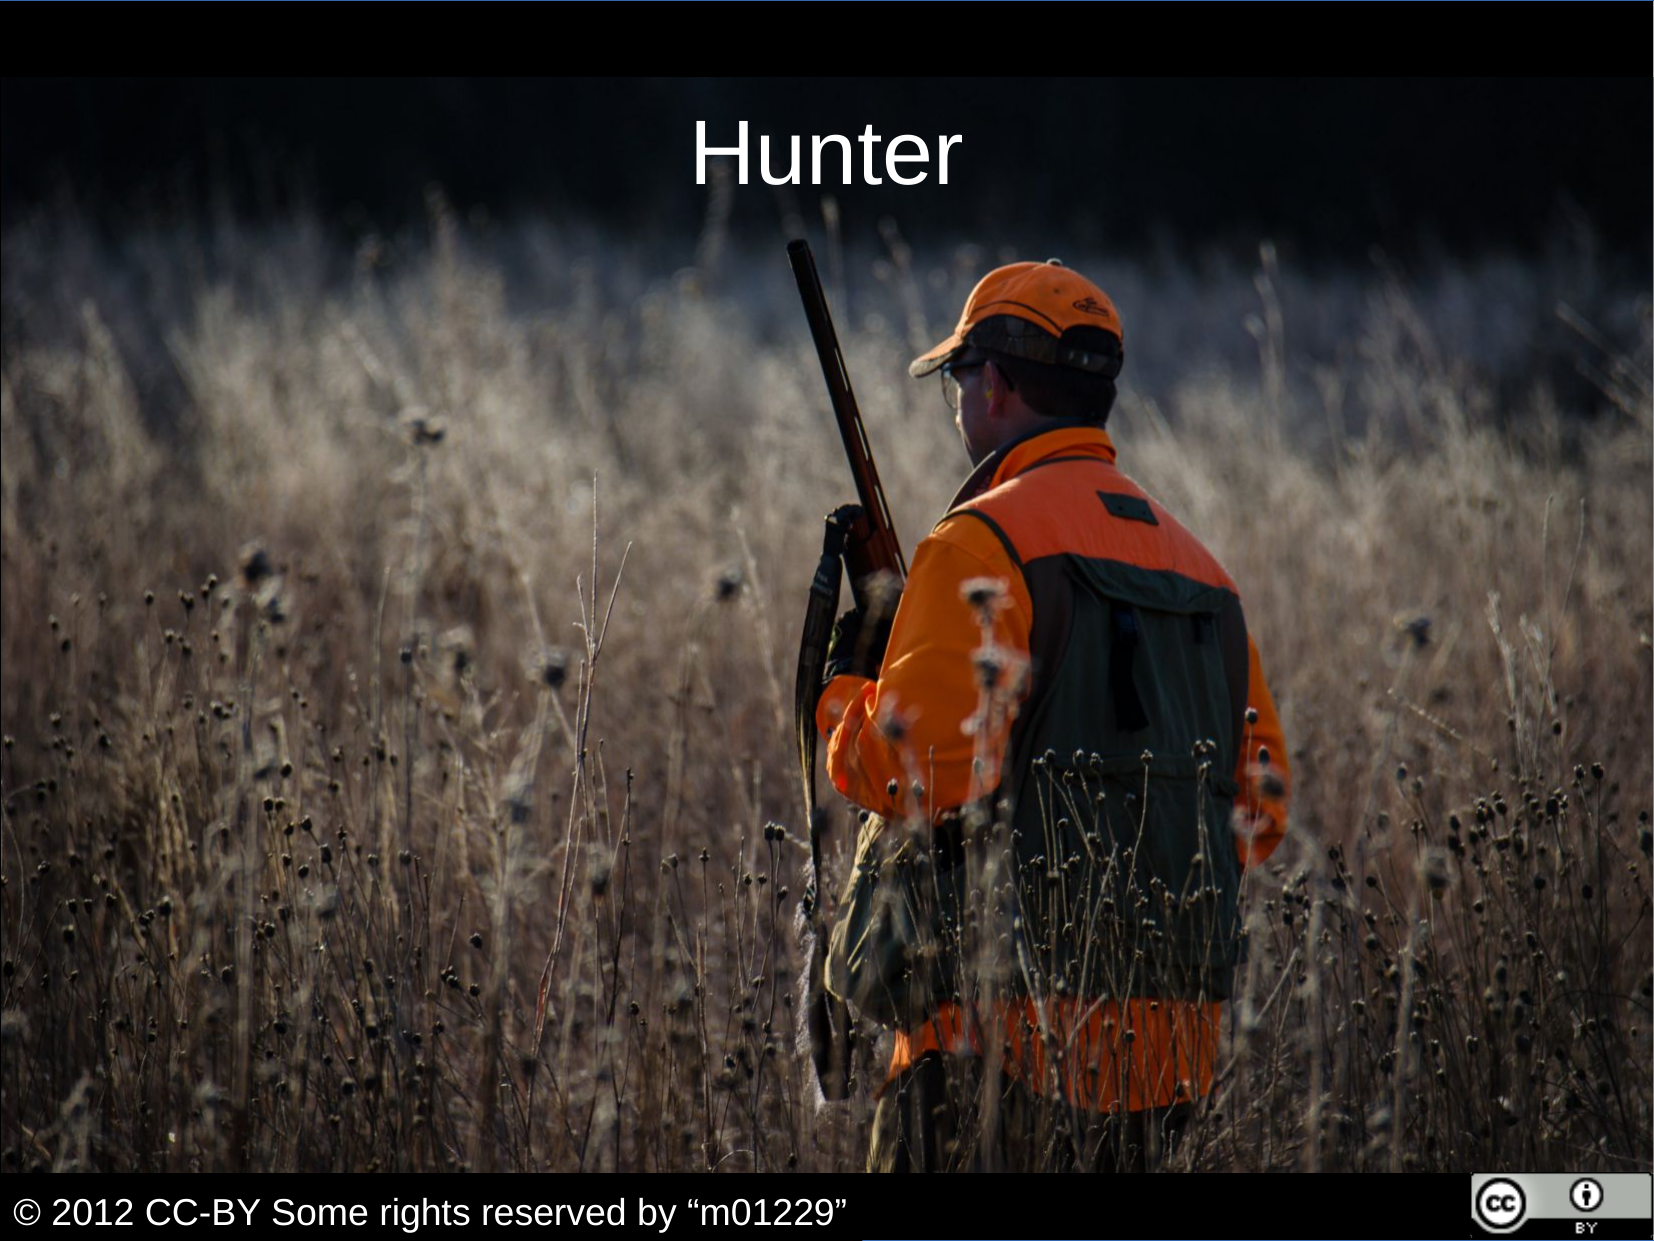

# Hunter
© 2012 CC-BY Some rights reserved by “m01229”